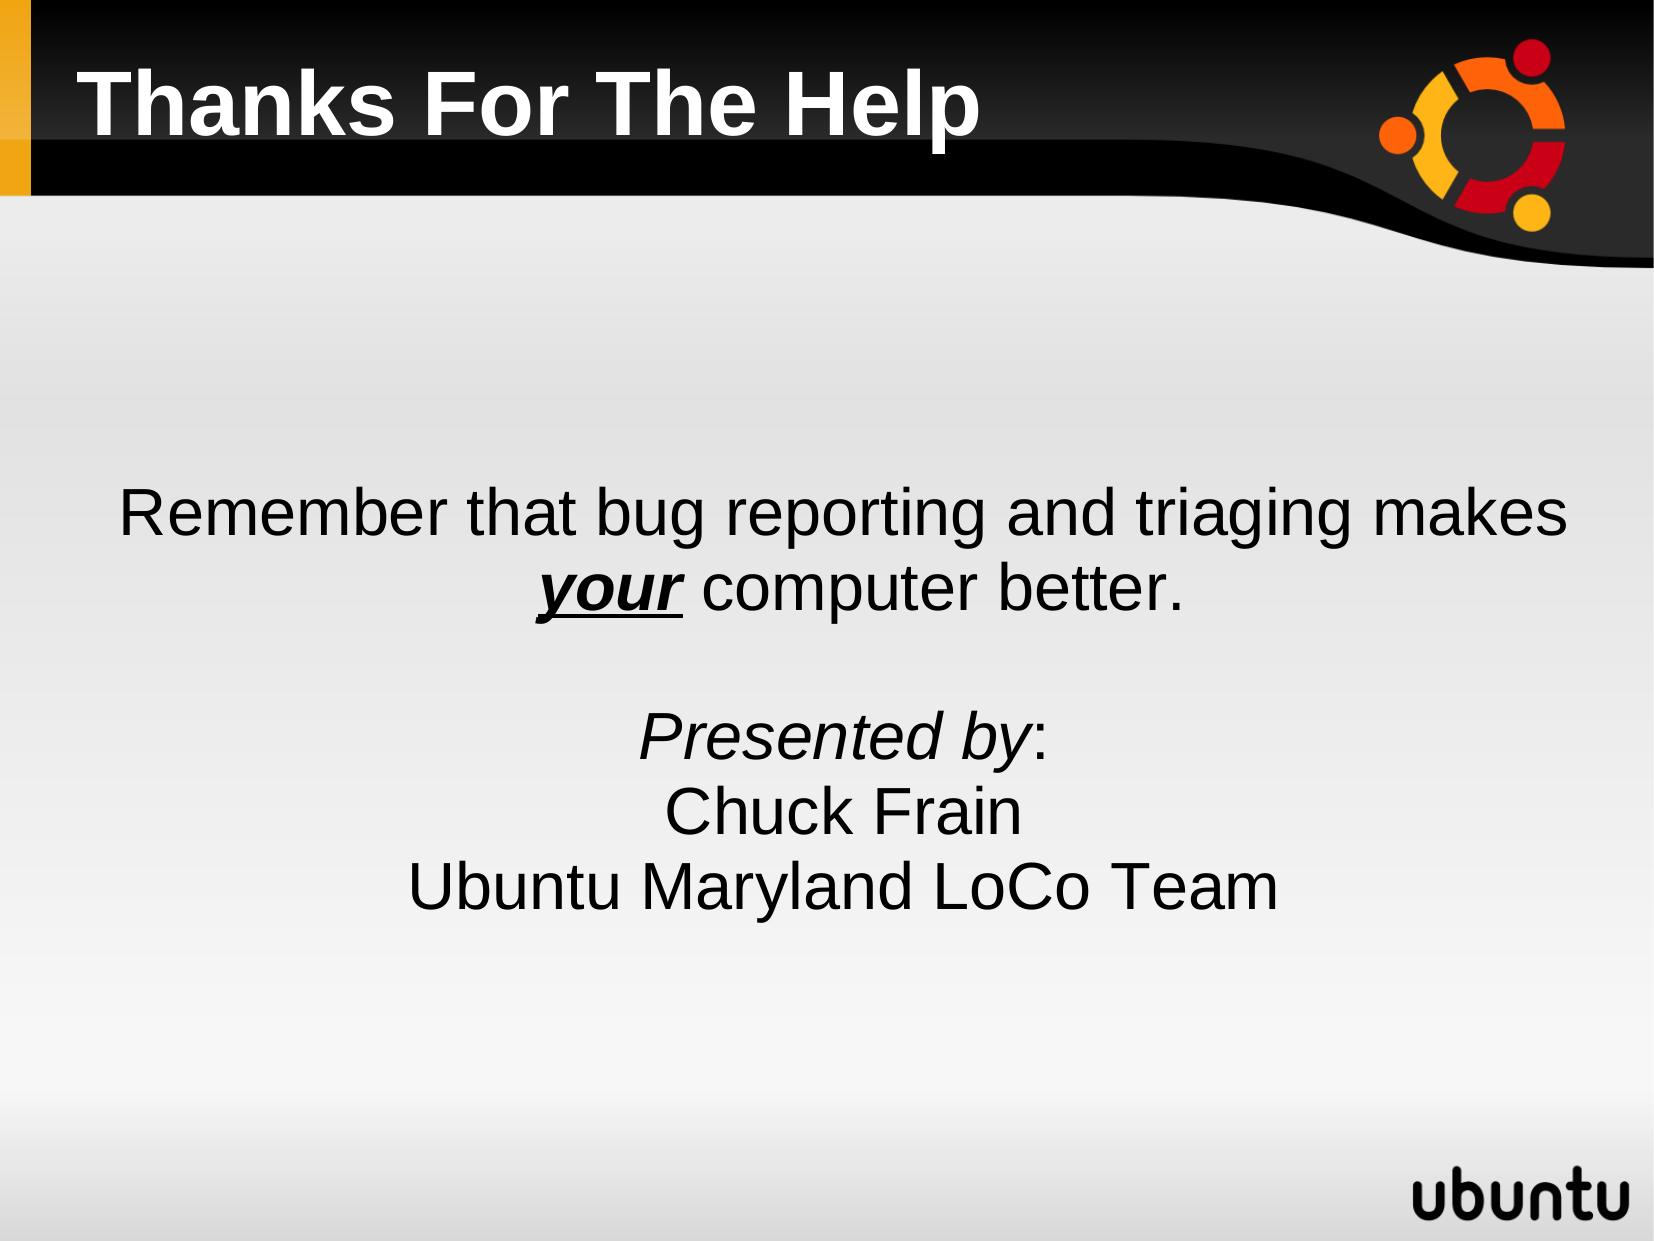

# Thanks For The Help
Remember that bug reporting and triaging makes your computer better.
Presented by:
Chuck Frain
Ubuntu Maryland LoCo Team